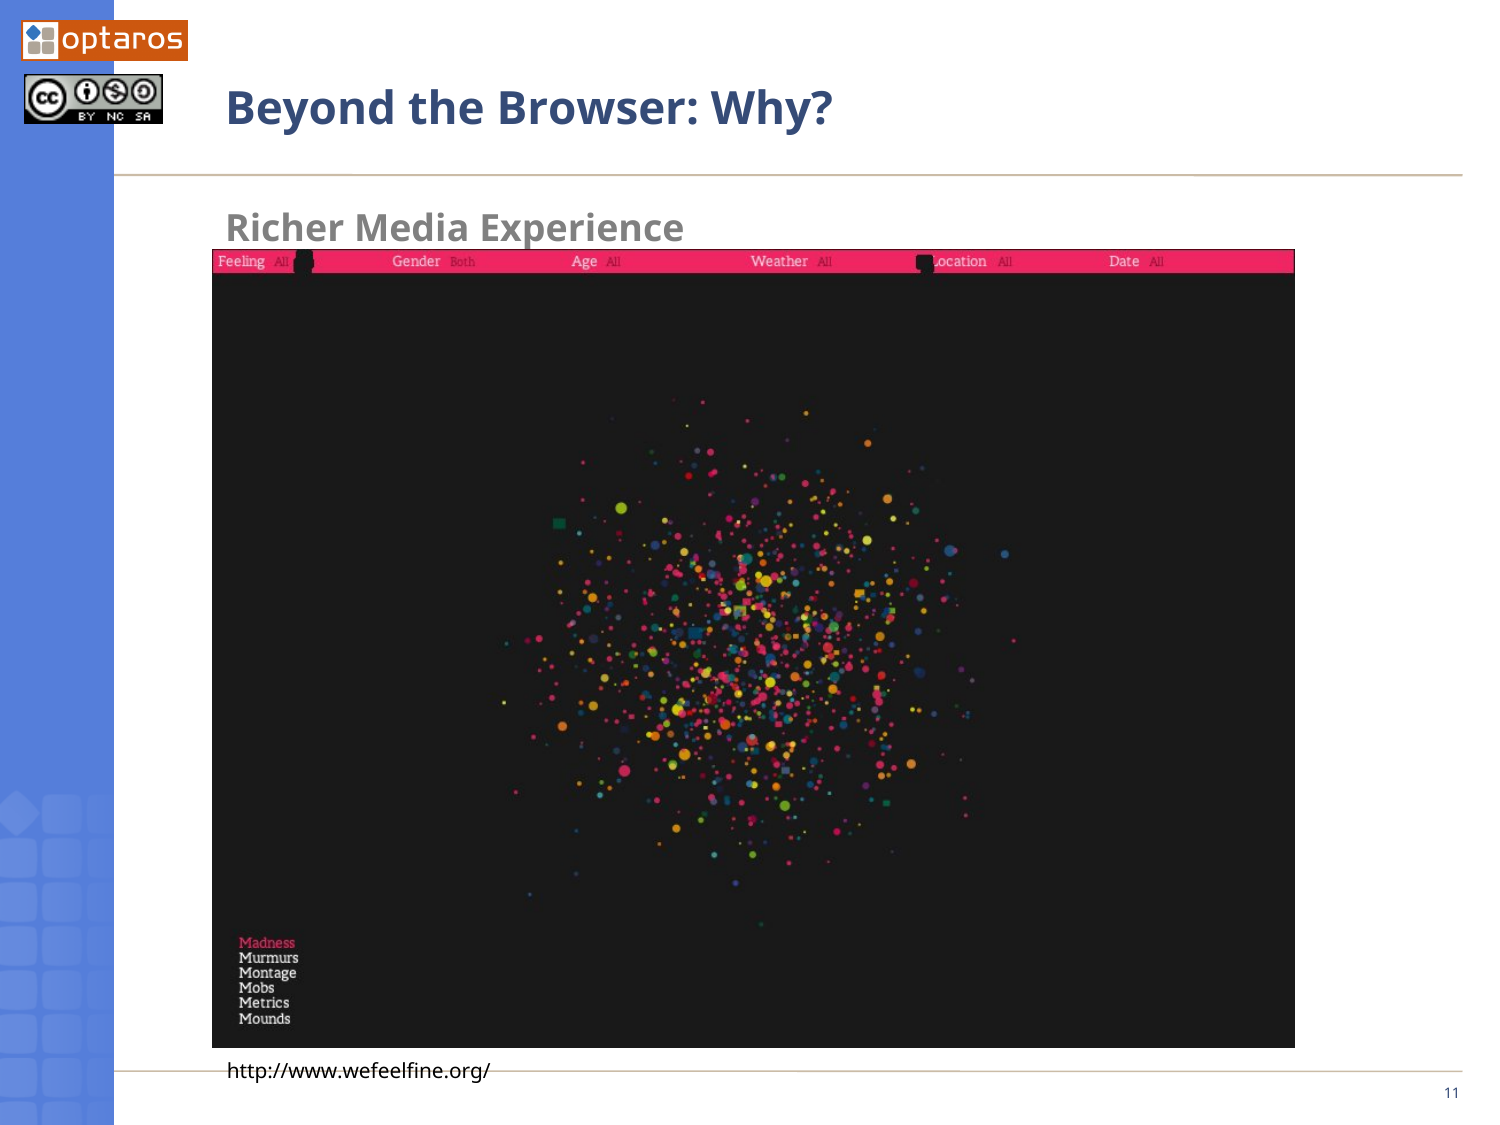

# Beyond the Browser: Why?
Richer Media Experience
http://www.wefeelfine.org/